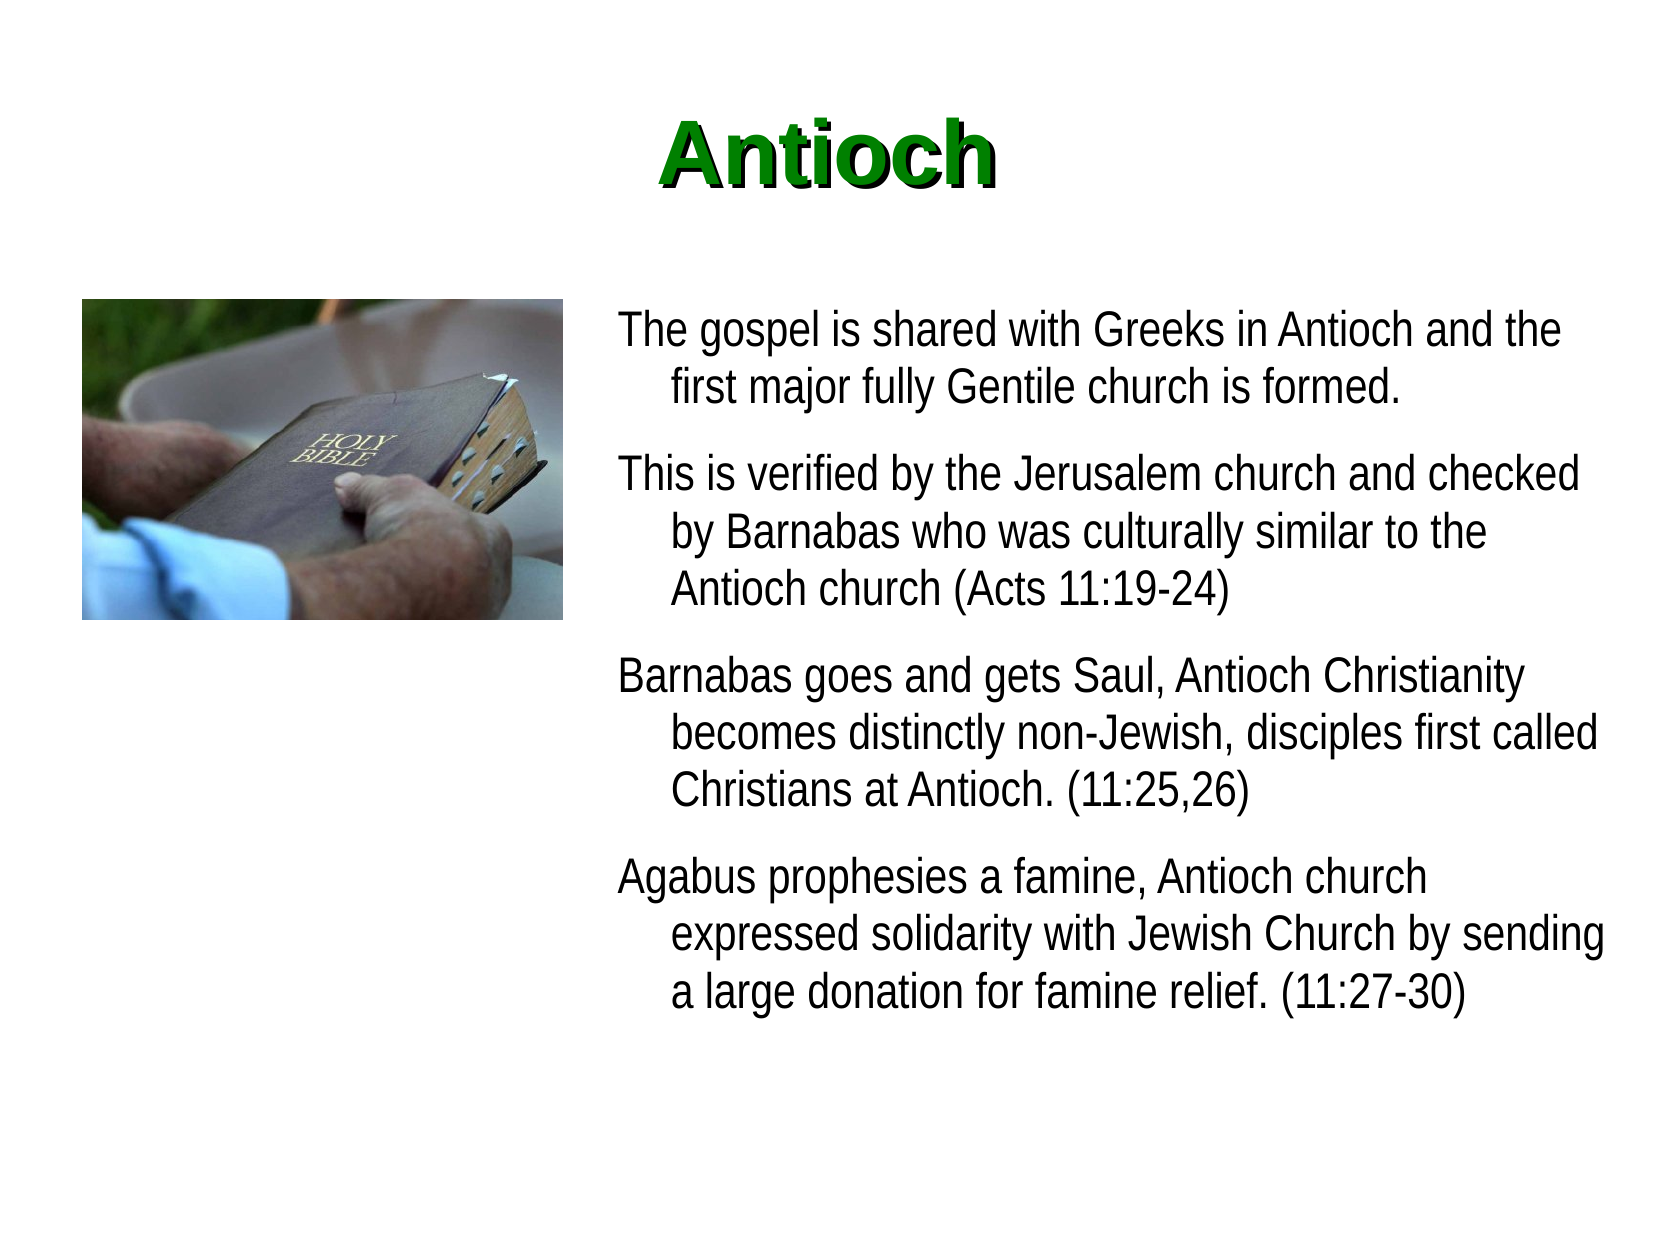

# Antioch
The gospel is shared with Greeks in Antioch and the first major fully Gentile church is formed.
This is verified by the Jerusalem church and checked by Barnabas who was culturally similar to the Antioch church (Acts 11:19-24)
Barnabas goes and gets Saul, Antioch Christianity becomes distinctly non-Jewish, disciples first called Christians at Antioch. (11:25,26)
Agabus prophesies a famine, Antioch church expressed solidarity with Jewish Church by sending a large donation for famine relief. (11:27-30)